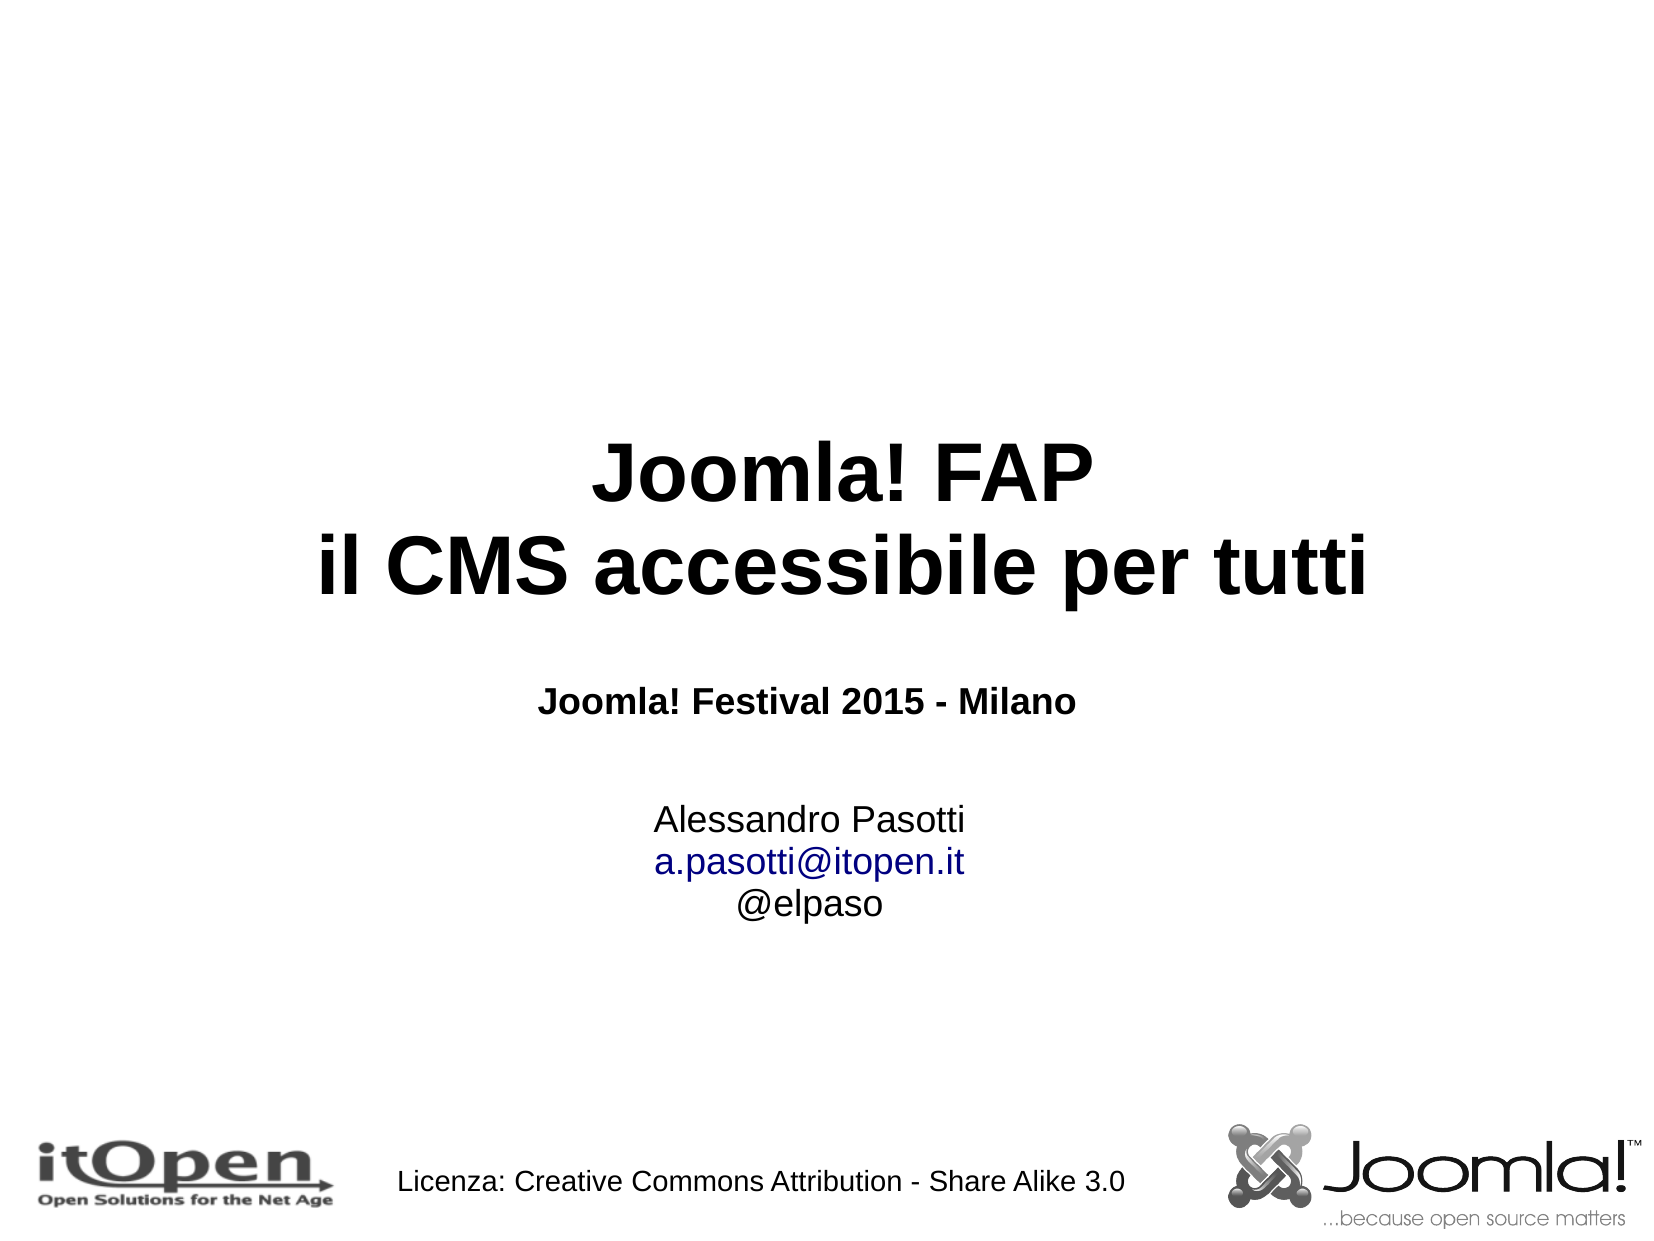

Joomla! FAP
il CMS accessibile per tutti
Joomla! Festival 2015 - Milano
Alessandro Pasotti
a.pasotti@itopen.it
@elpaso